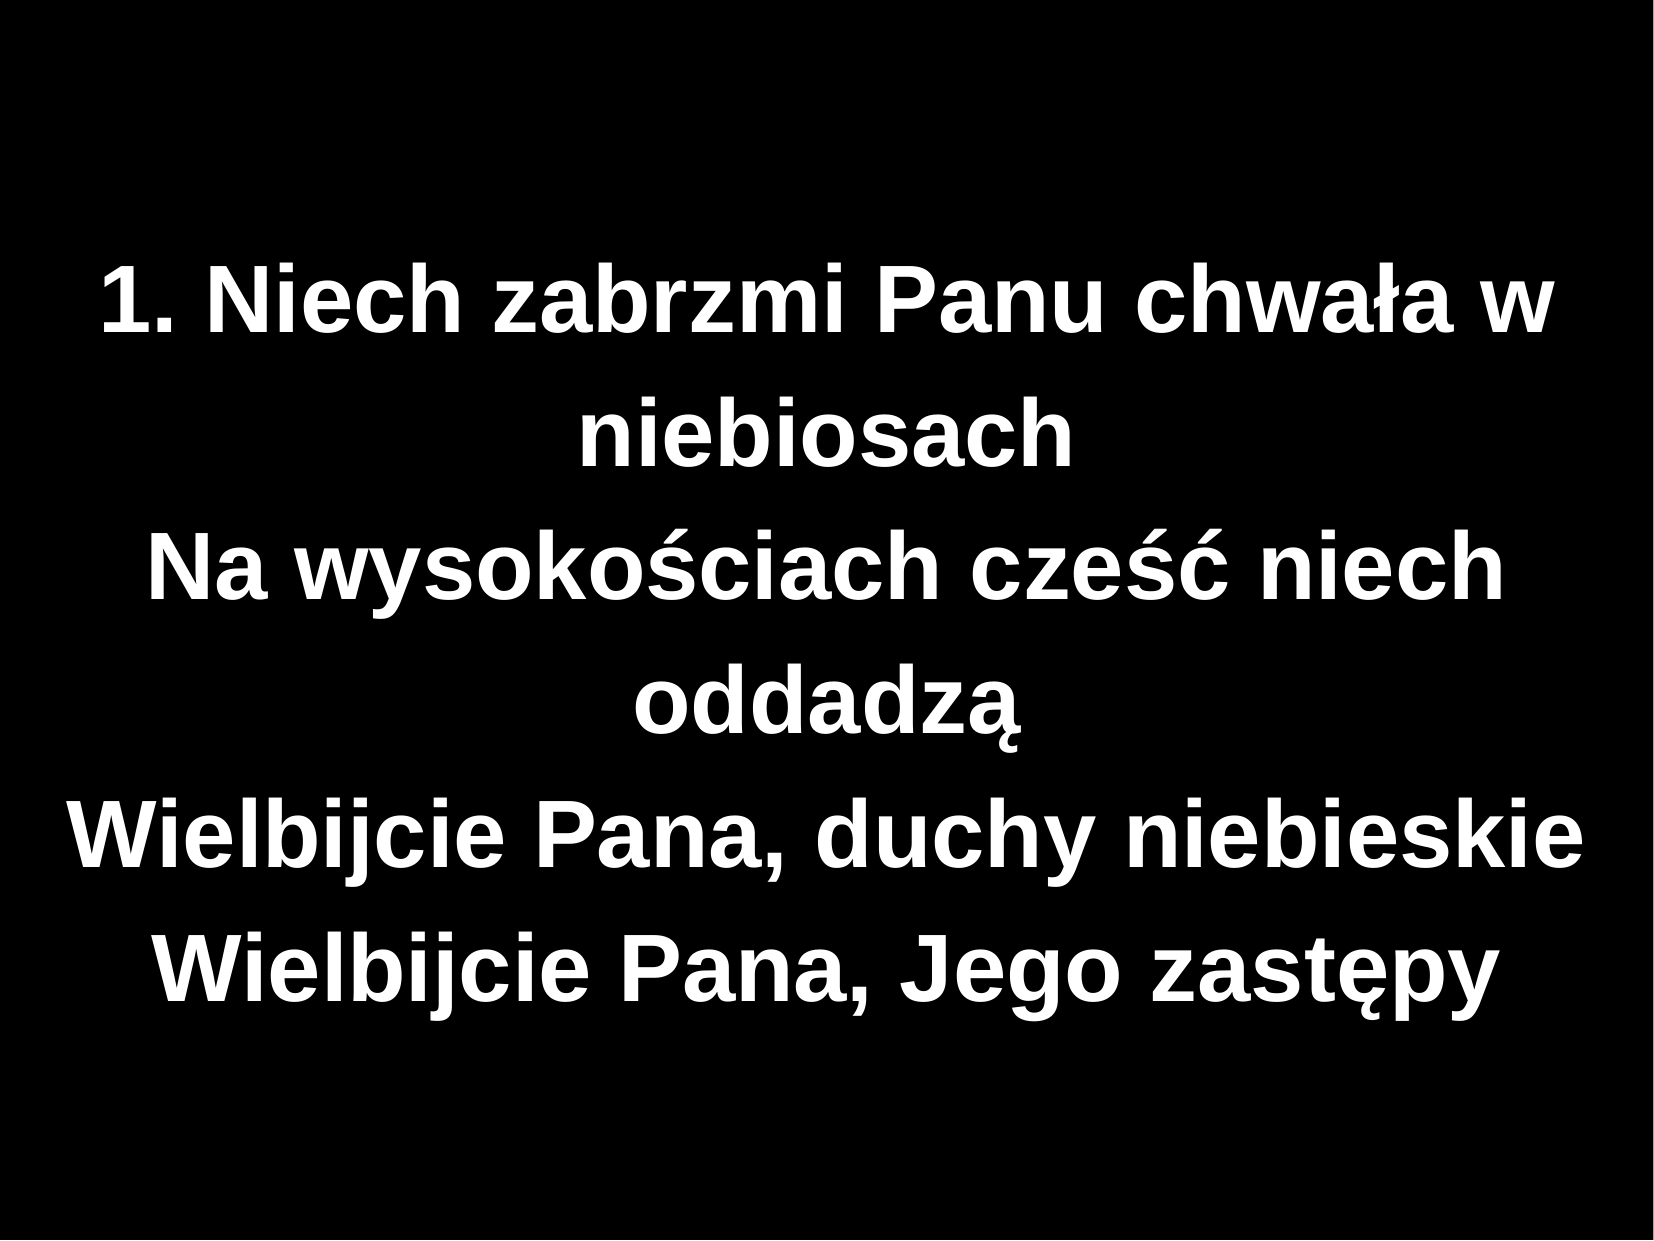

# 1. Niech zabrzmi Panu chwała w niebiosach
Na wysokościach cześć niech oddadzą
Wielbijcie Pana, duchy niebieskie
Wielbijcie Pana, Jego zastępy